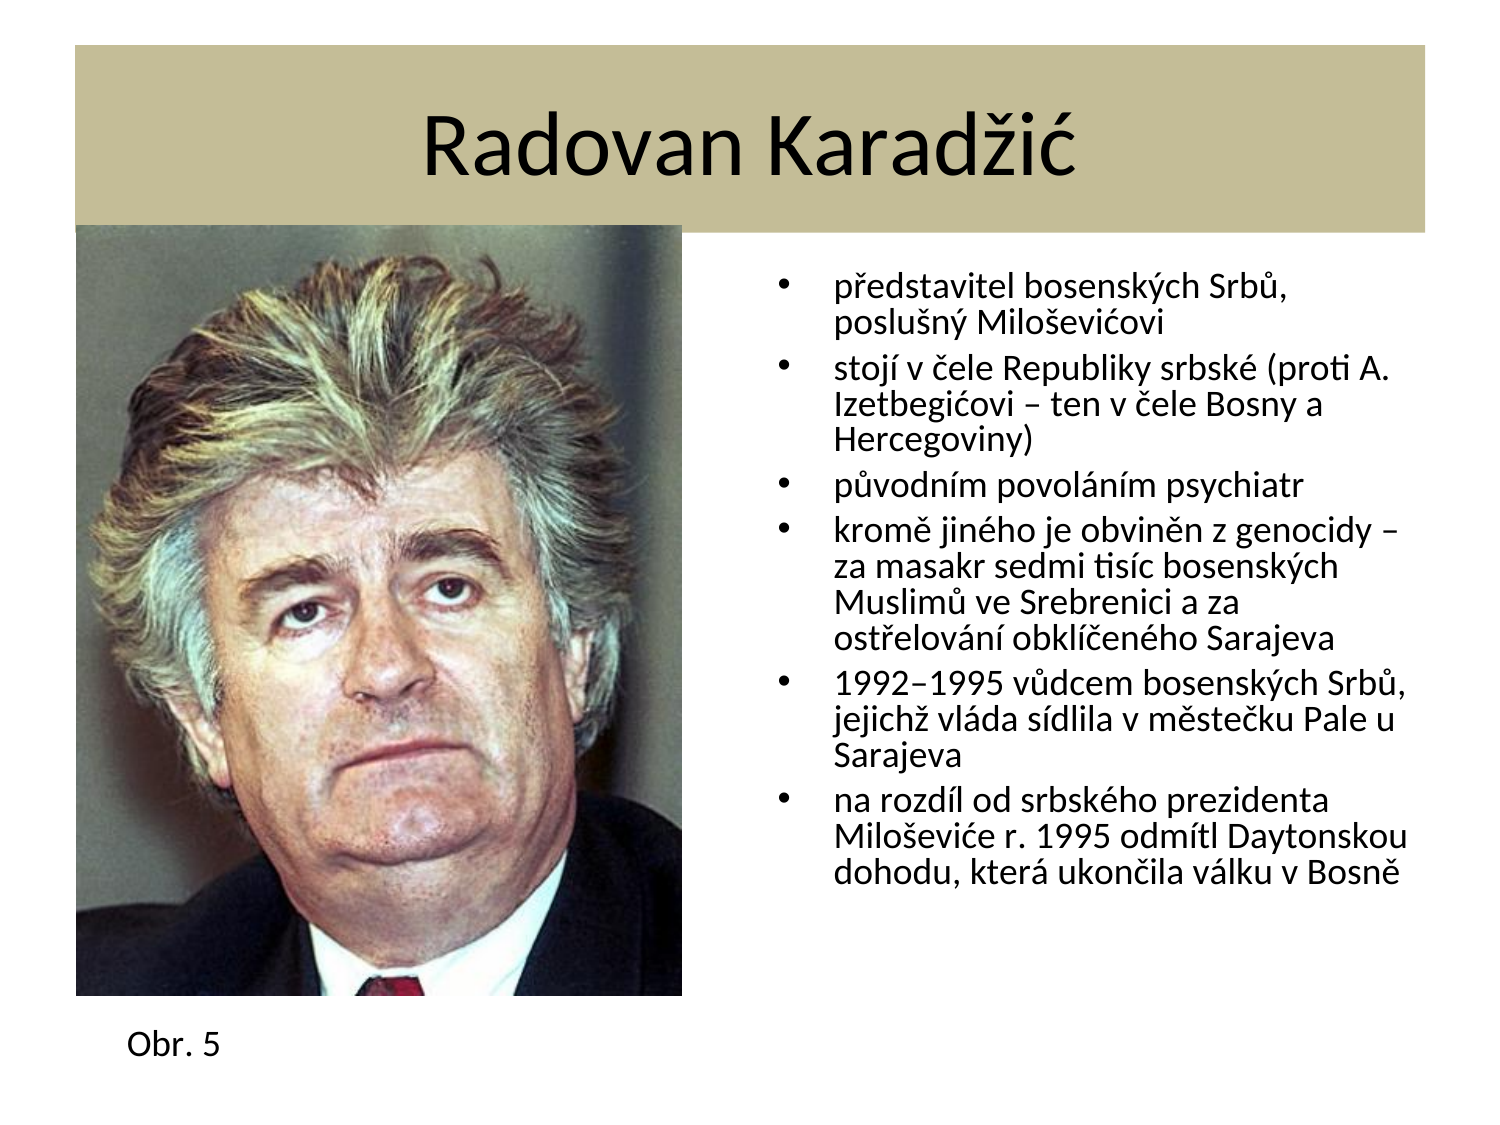

# Radovan Karadžić
představitel bosenských Srbů, poslušný Miloševićovi
stojí v čele Republiky srbské (proti A. Izetbegićovi – ten v čele Bosny a Hercegoviny)
původním povoláním psychiatr
kromě jiného je obviněn z genocidy – za masakr sedmi tisíc bosenských Muslimů ve Srebrenici a za ostřelování obklíčeného Sarajeva
1992–1995 vůdcem bosenských Srbů, jejichž vláda sídlila v městečku Pale u Sarajeva
na rozdíl od srbského prezidenta Miloševiće r. 1995 odmítl Daytonskou dohodu, která ukončila válku v Bosně
Obr. 5